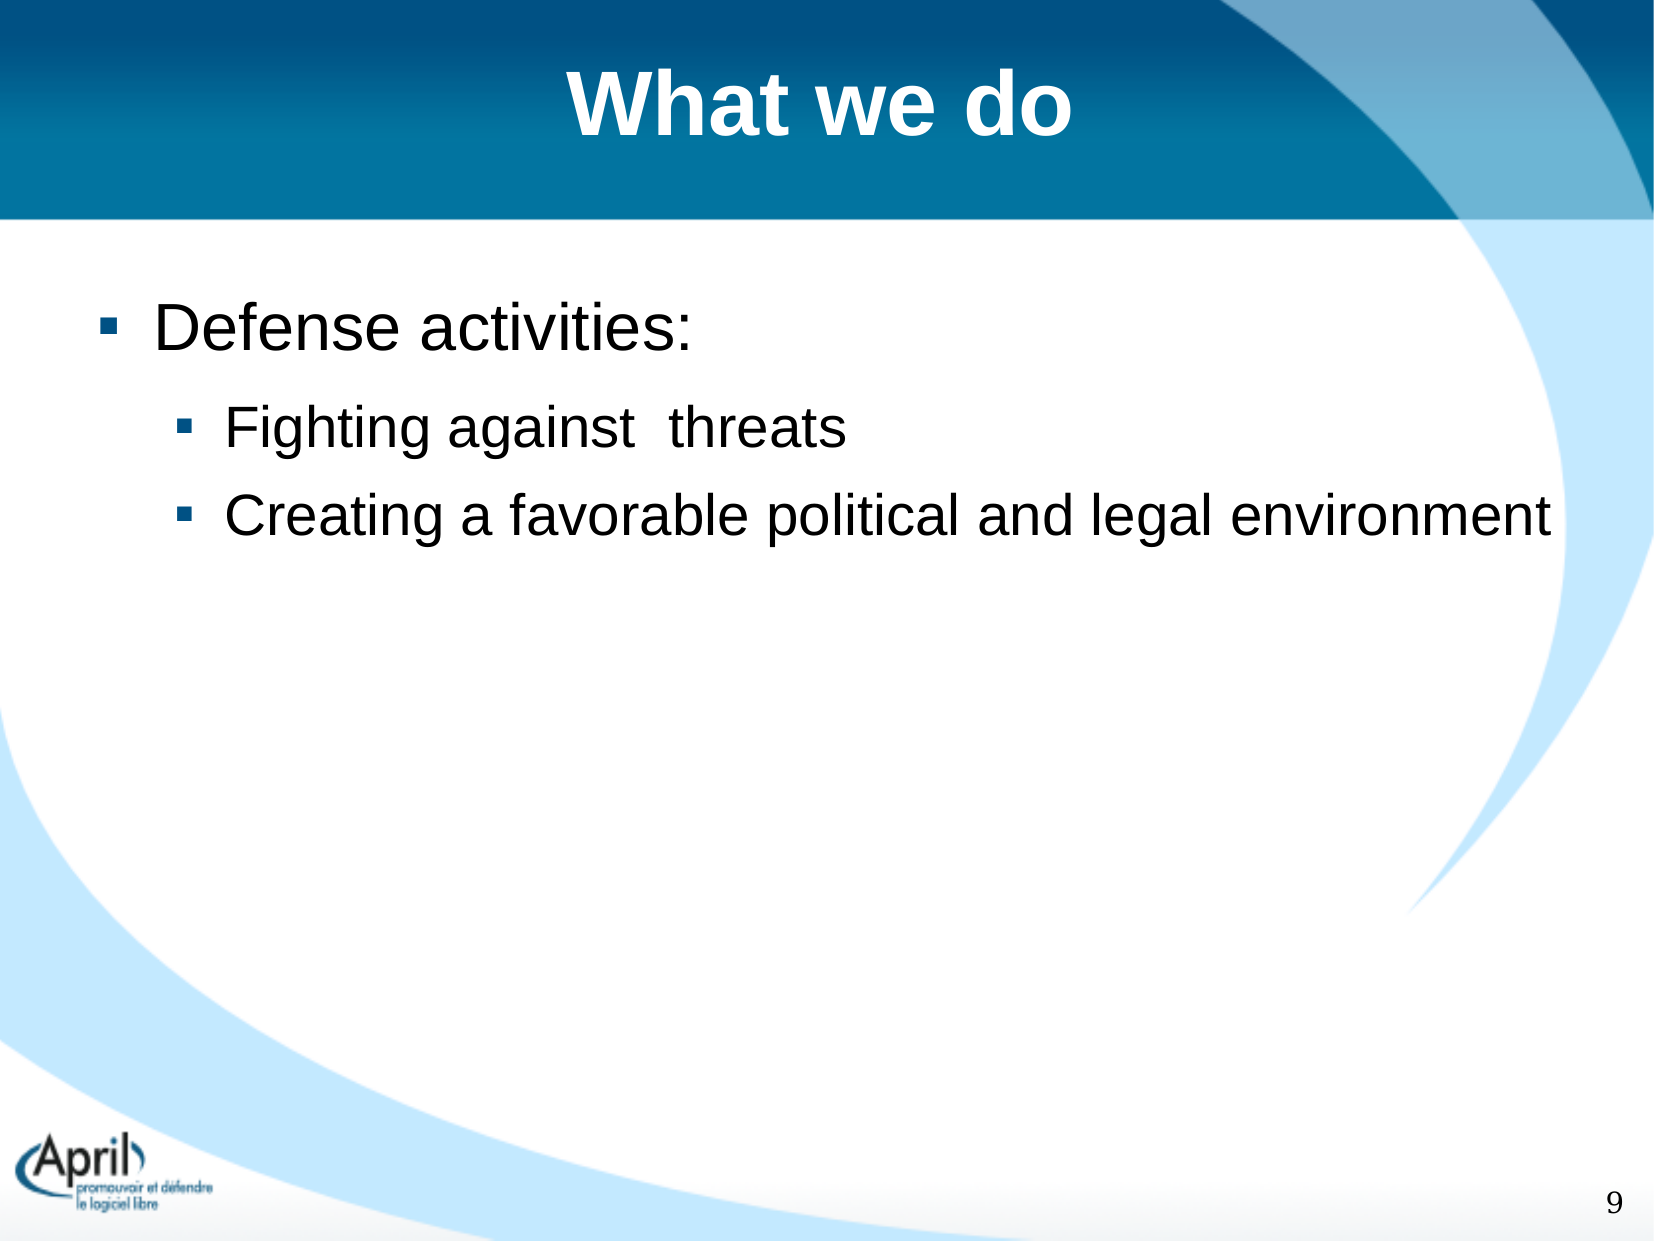

# What we do
Defense activities:
Fighting against threats
Creating a favorable political and legal environment
9